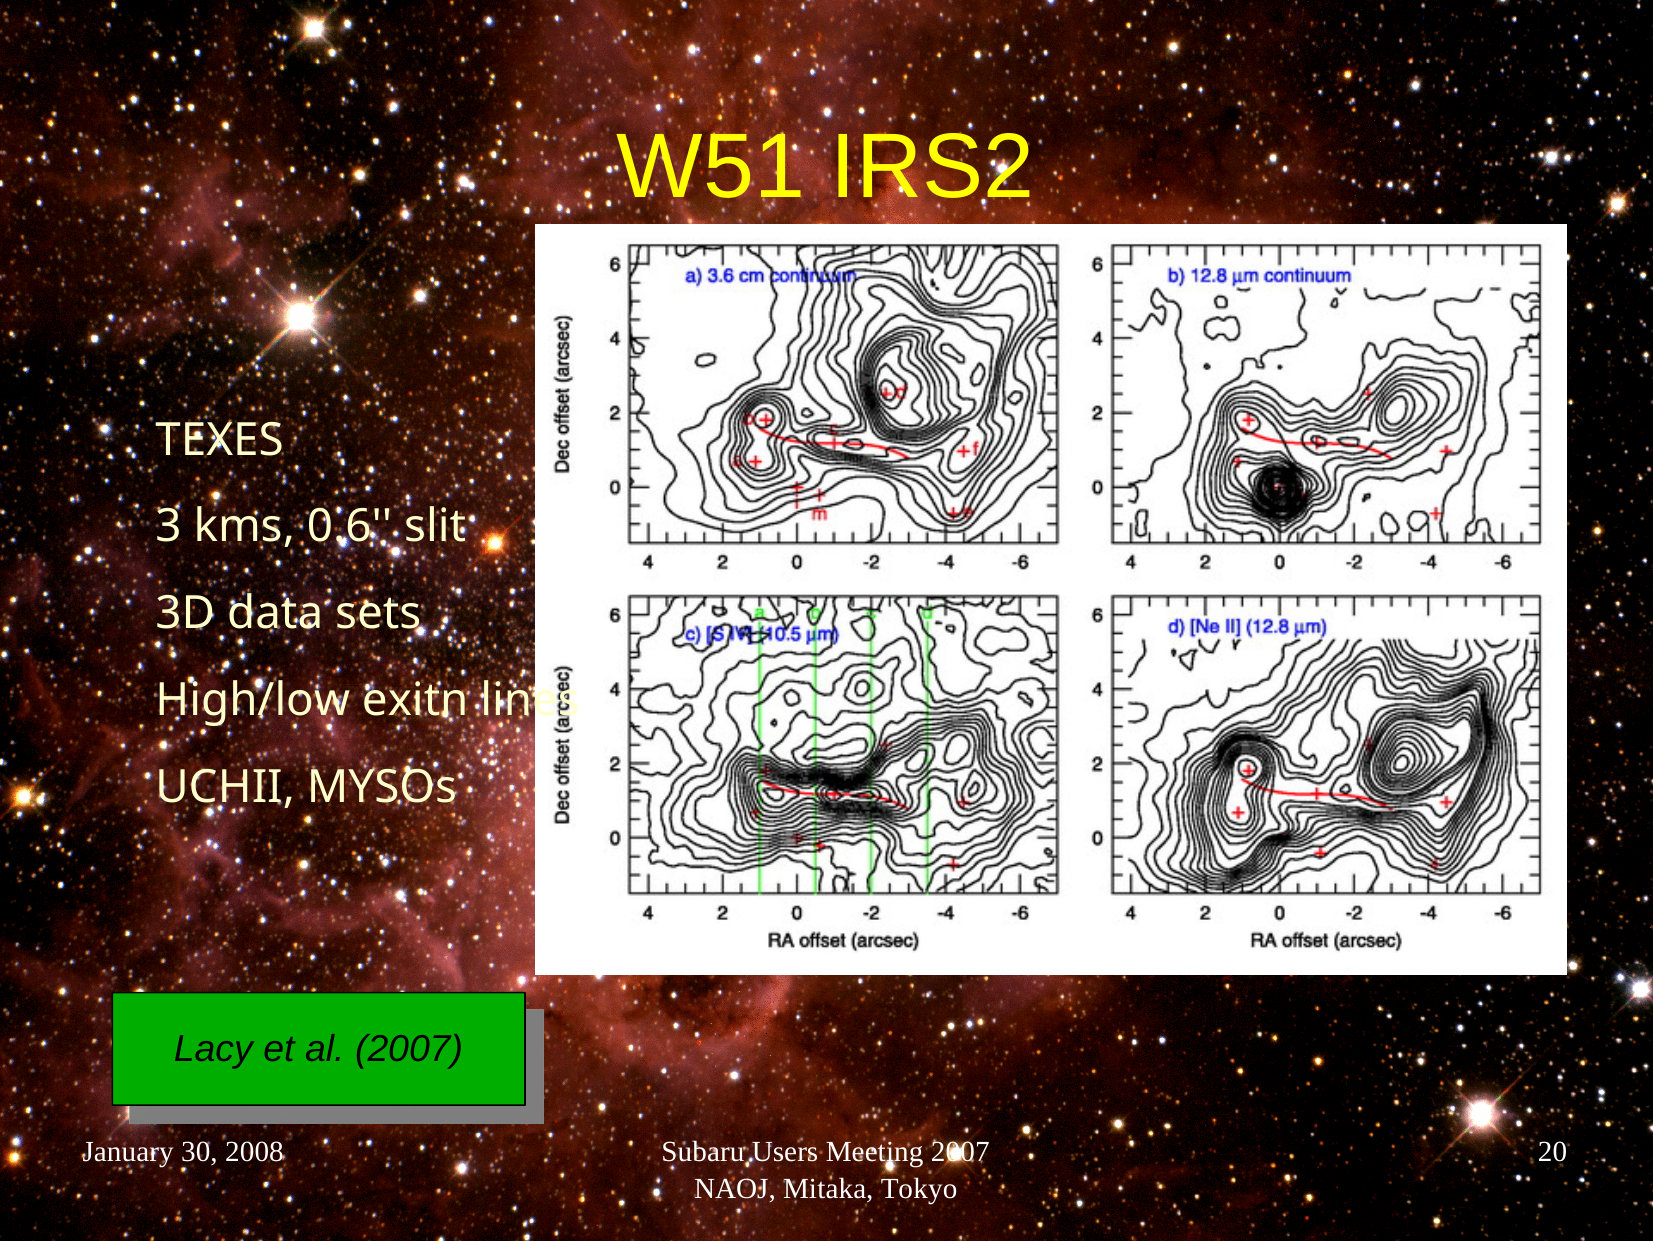

# W51 IRS2
TEXES
3 kms, 0.6'' slit
3D data sets
High/low exitn lines
UCHII, MYSOs
Lacy et al. (2007)‏
20